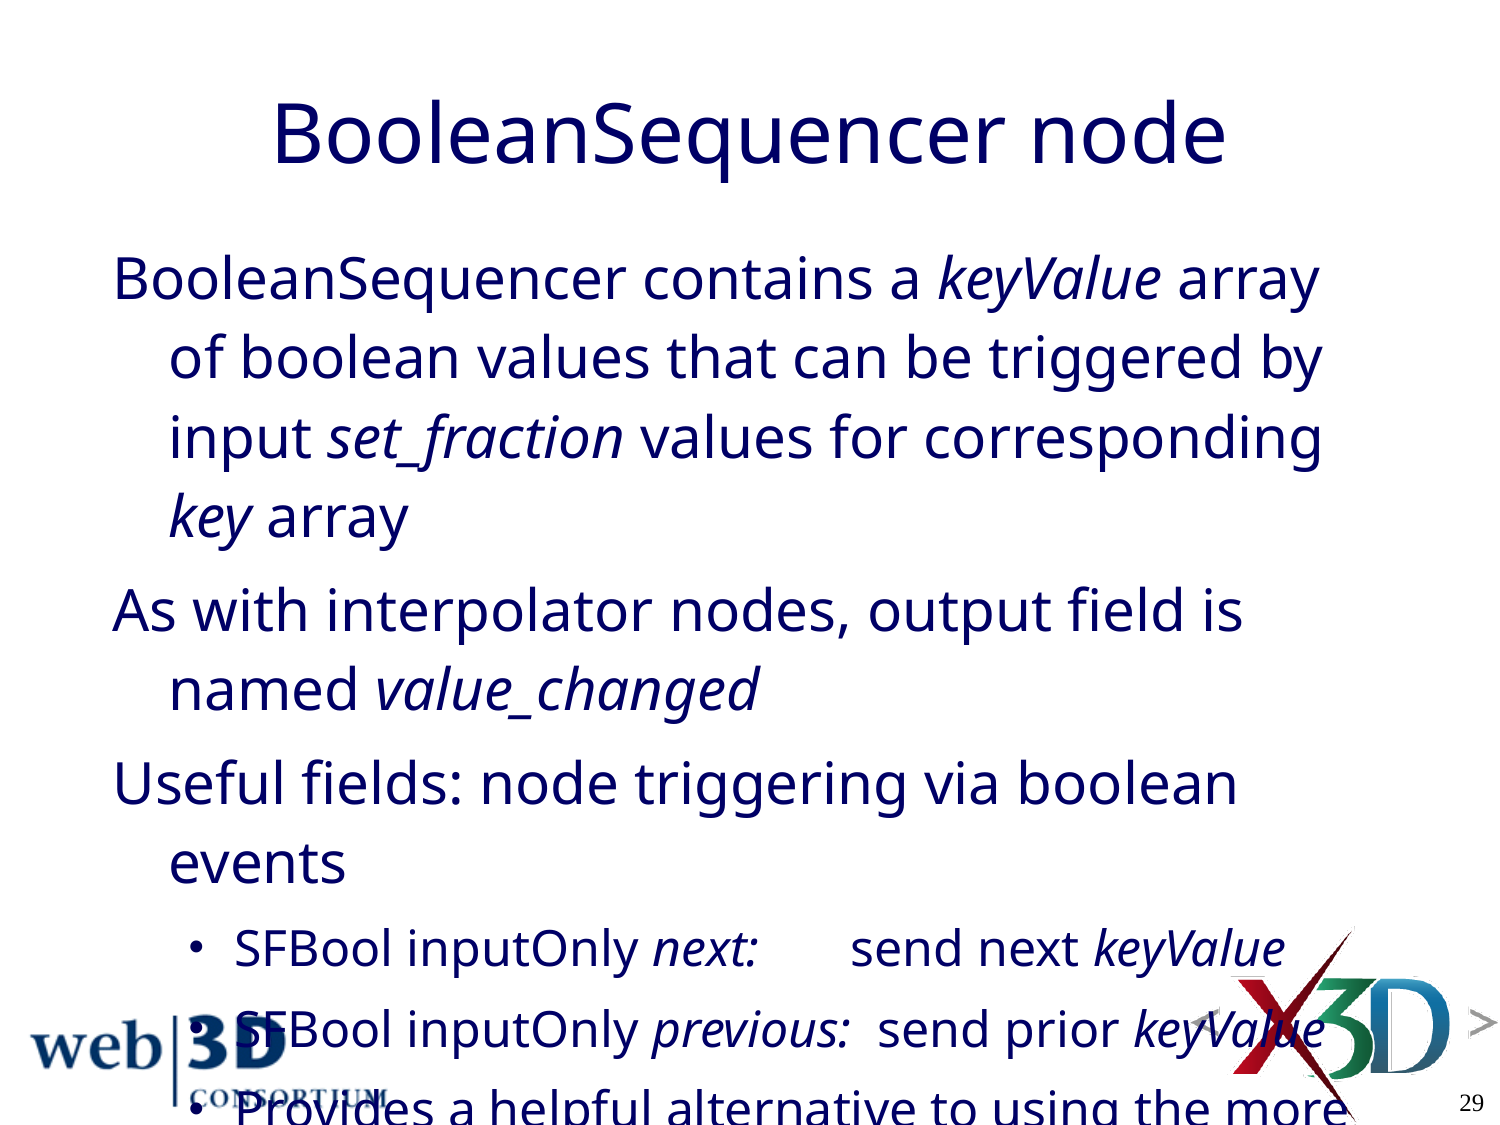

# BooleanSequencer node
BooleanSequencer contains a keyValue array of boolean values that can be triggered by input set_fraction values for corresponding key array
As with interpolator nodes, output field is named value_changed
Useful fields: node triggering via boolean events
SFBool inputOnly next: send next keyValue
SFBool inputOnly previous: send prior keyValue
Provides a helpful alternative to using the more typical TimeSensor fraction_changed